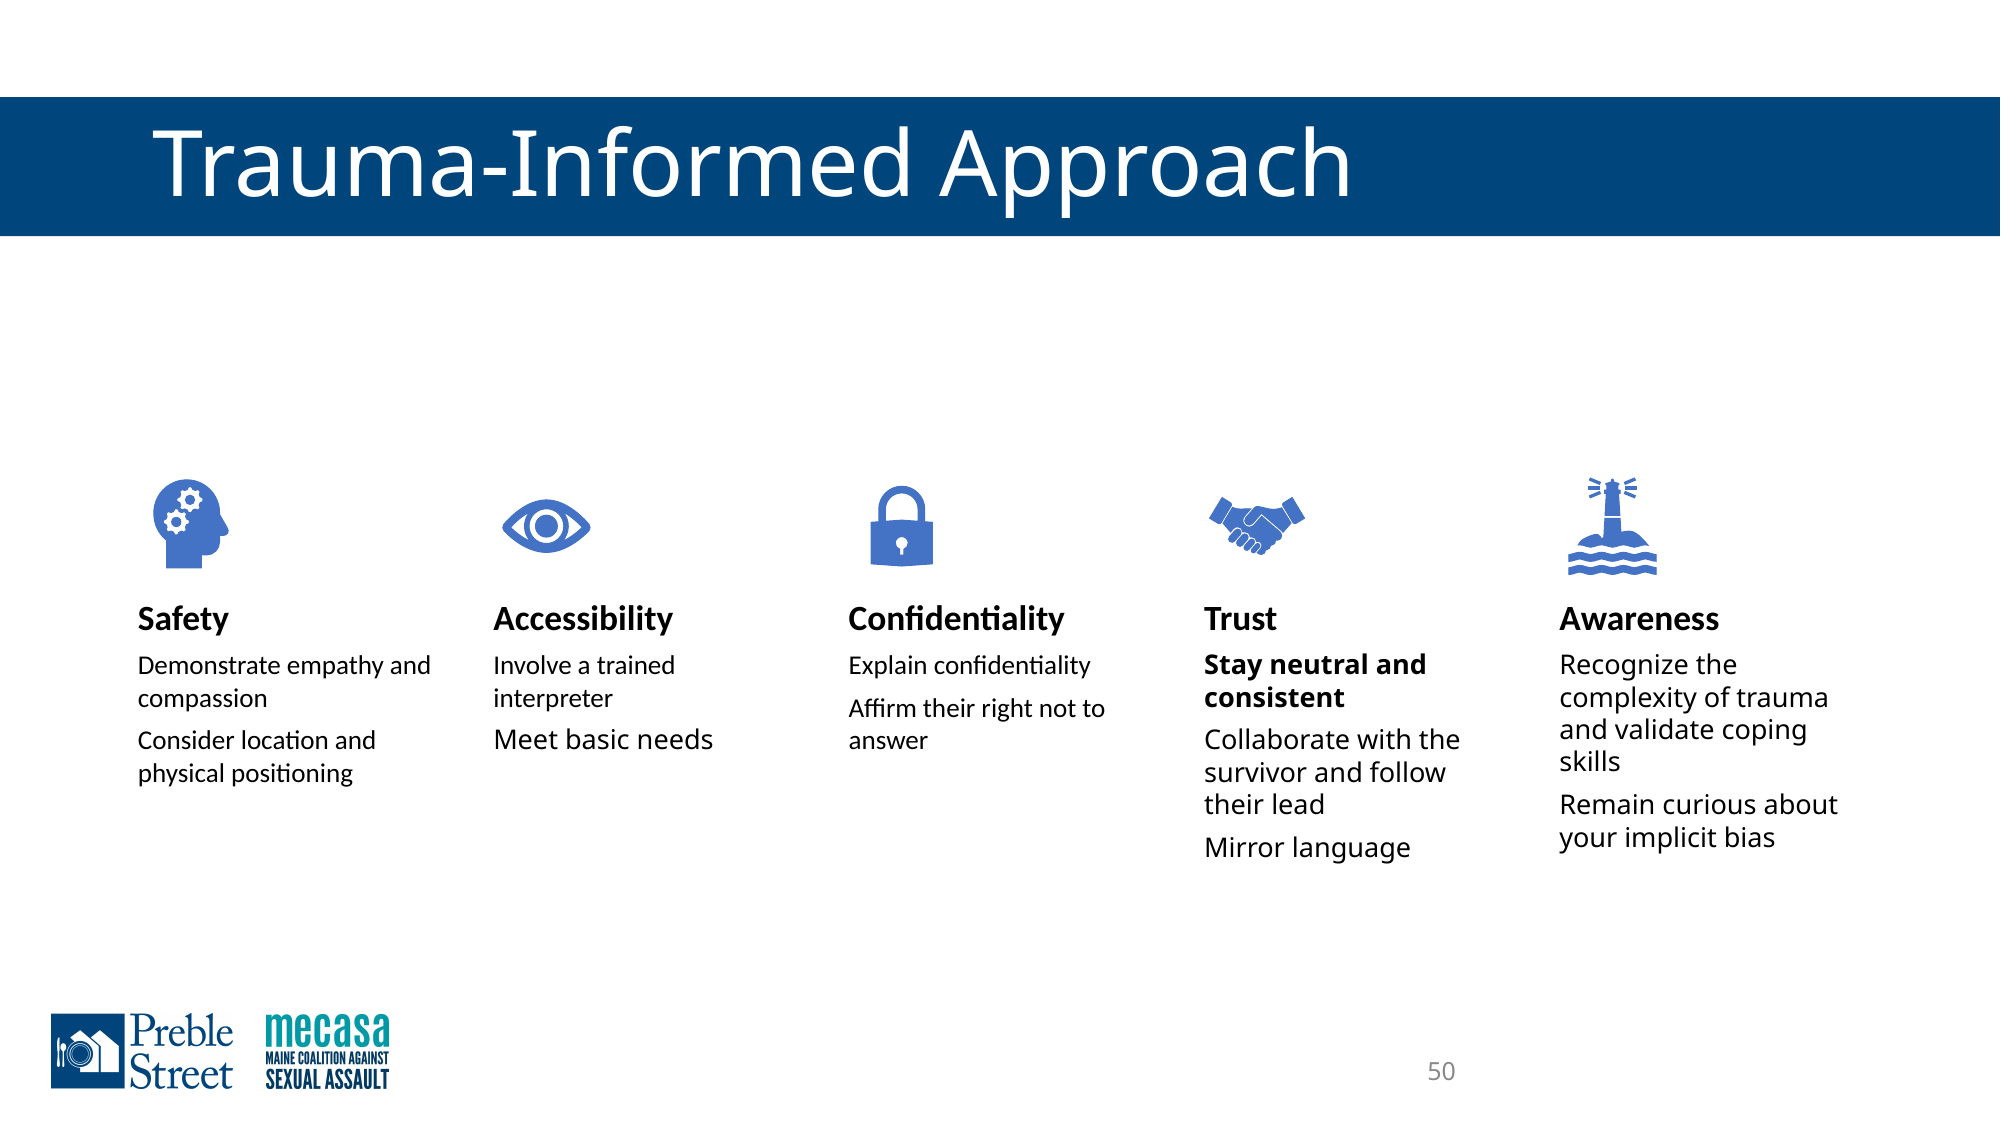

# Trauma-Informed Approach
Safety
Accessibility
Confidentiality
Trust
Awareness
Demonstrate empathy and compassion
Consider location and physical positioning
Involve a trained interpreter
Meet basic needs
Explain confidentiality
Affirm their right not to answer
Stay neutral and consistent
Collaborate with the survivor and follow their lead
Mirror language
Recognize the complexity of trauma and validate coping skills
Remain curious about your implicit bias
49